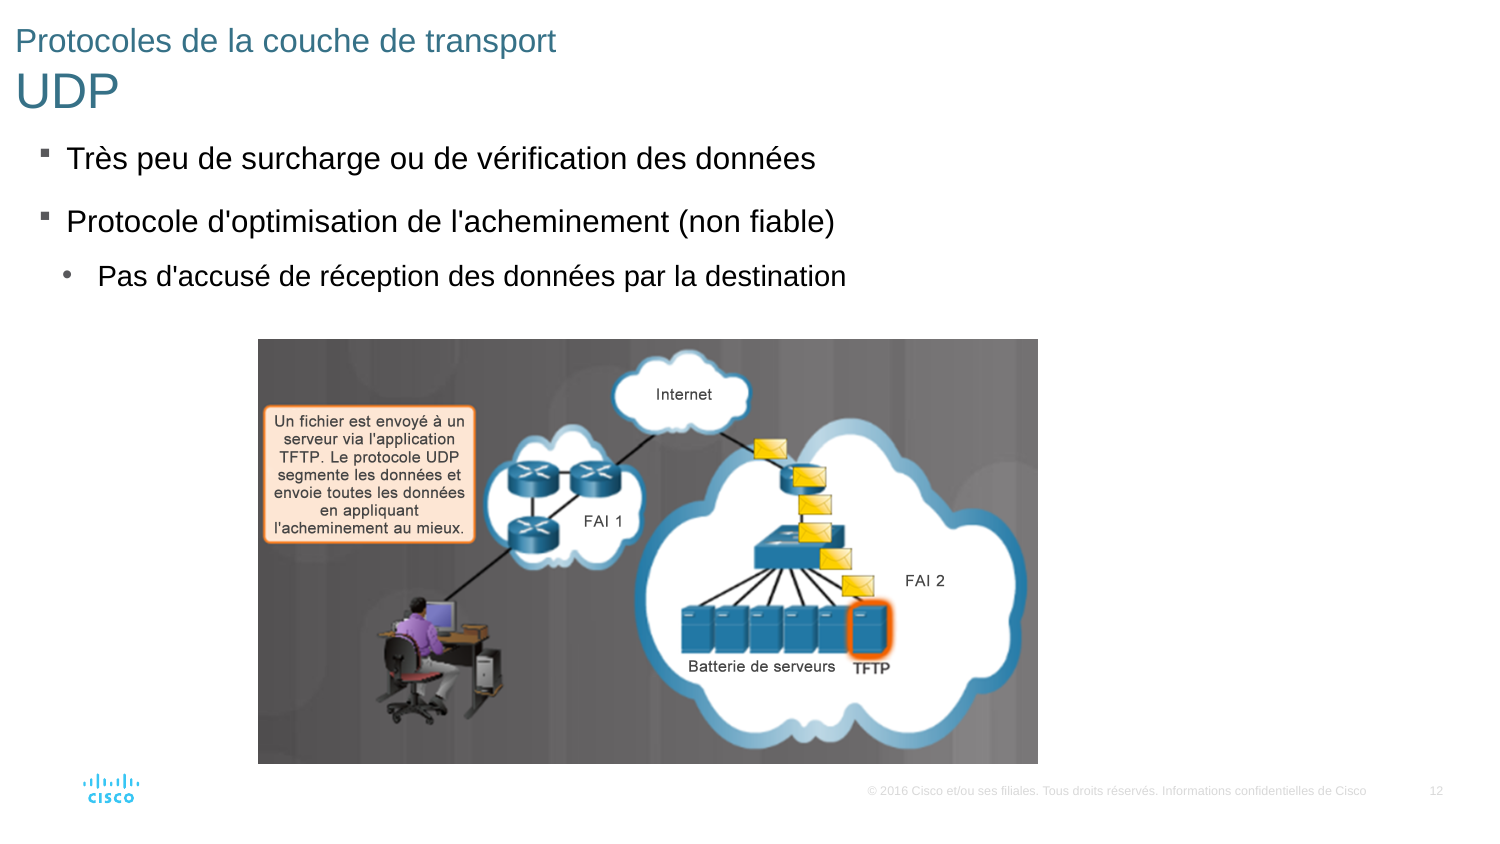

# Protocoles de la couche de transport UDP
Très peu de surcharge ou de vérification des données
Protocole d'optimisation de l'acheminement (non fiable)
Pas d'accusé de réception des données par la destination